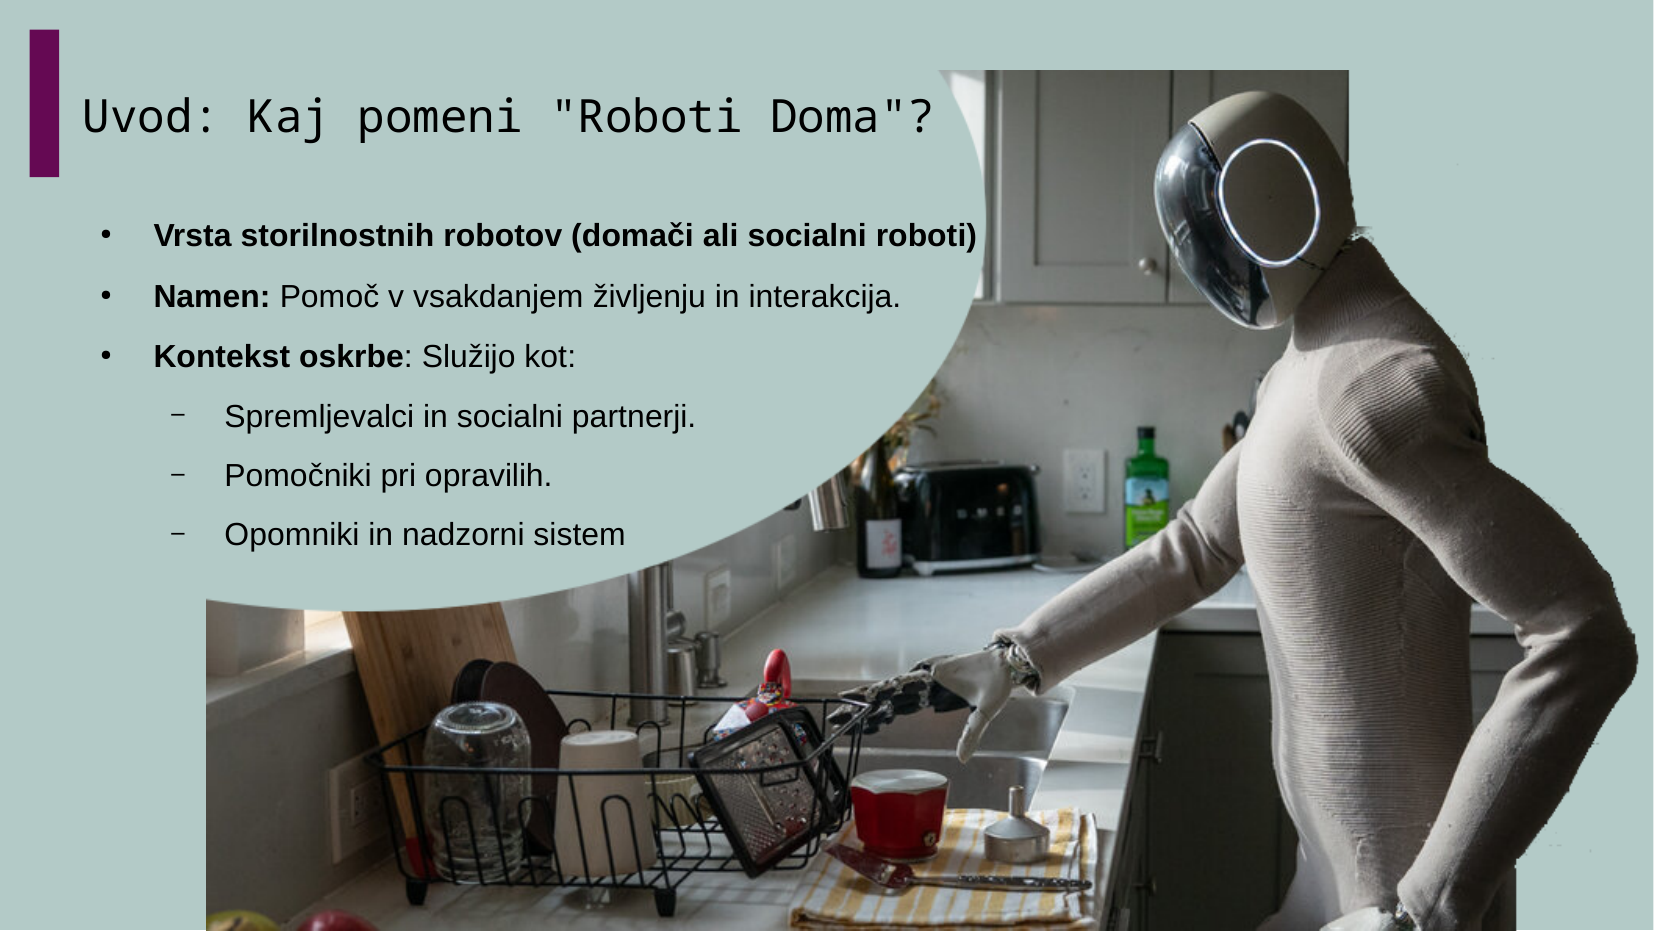

# Uvod: Kaj pomeni "Roboti Doma"?
Vrsta storilnostnih robotov (domači ali socialni roboti)
Namen: Pomoč v vsakdanjem življenju in interakcija.
Kontekst oskrbe: Služijo kot:
Spremljevalci in socialni partnerji.
Pomočniki pri opravilih.
Opomniki in nadzorni sistem